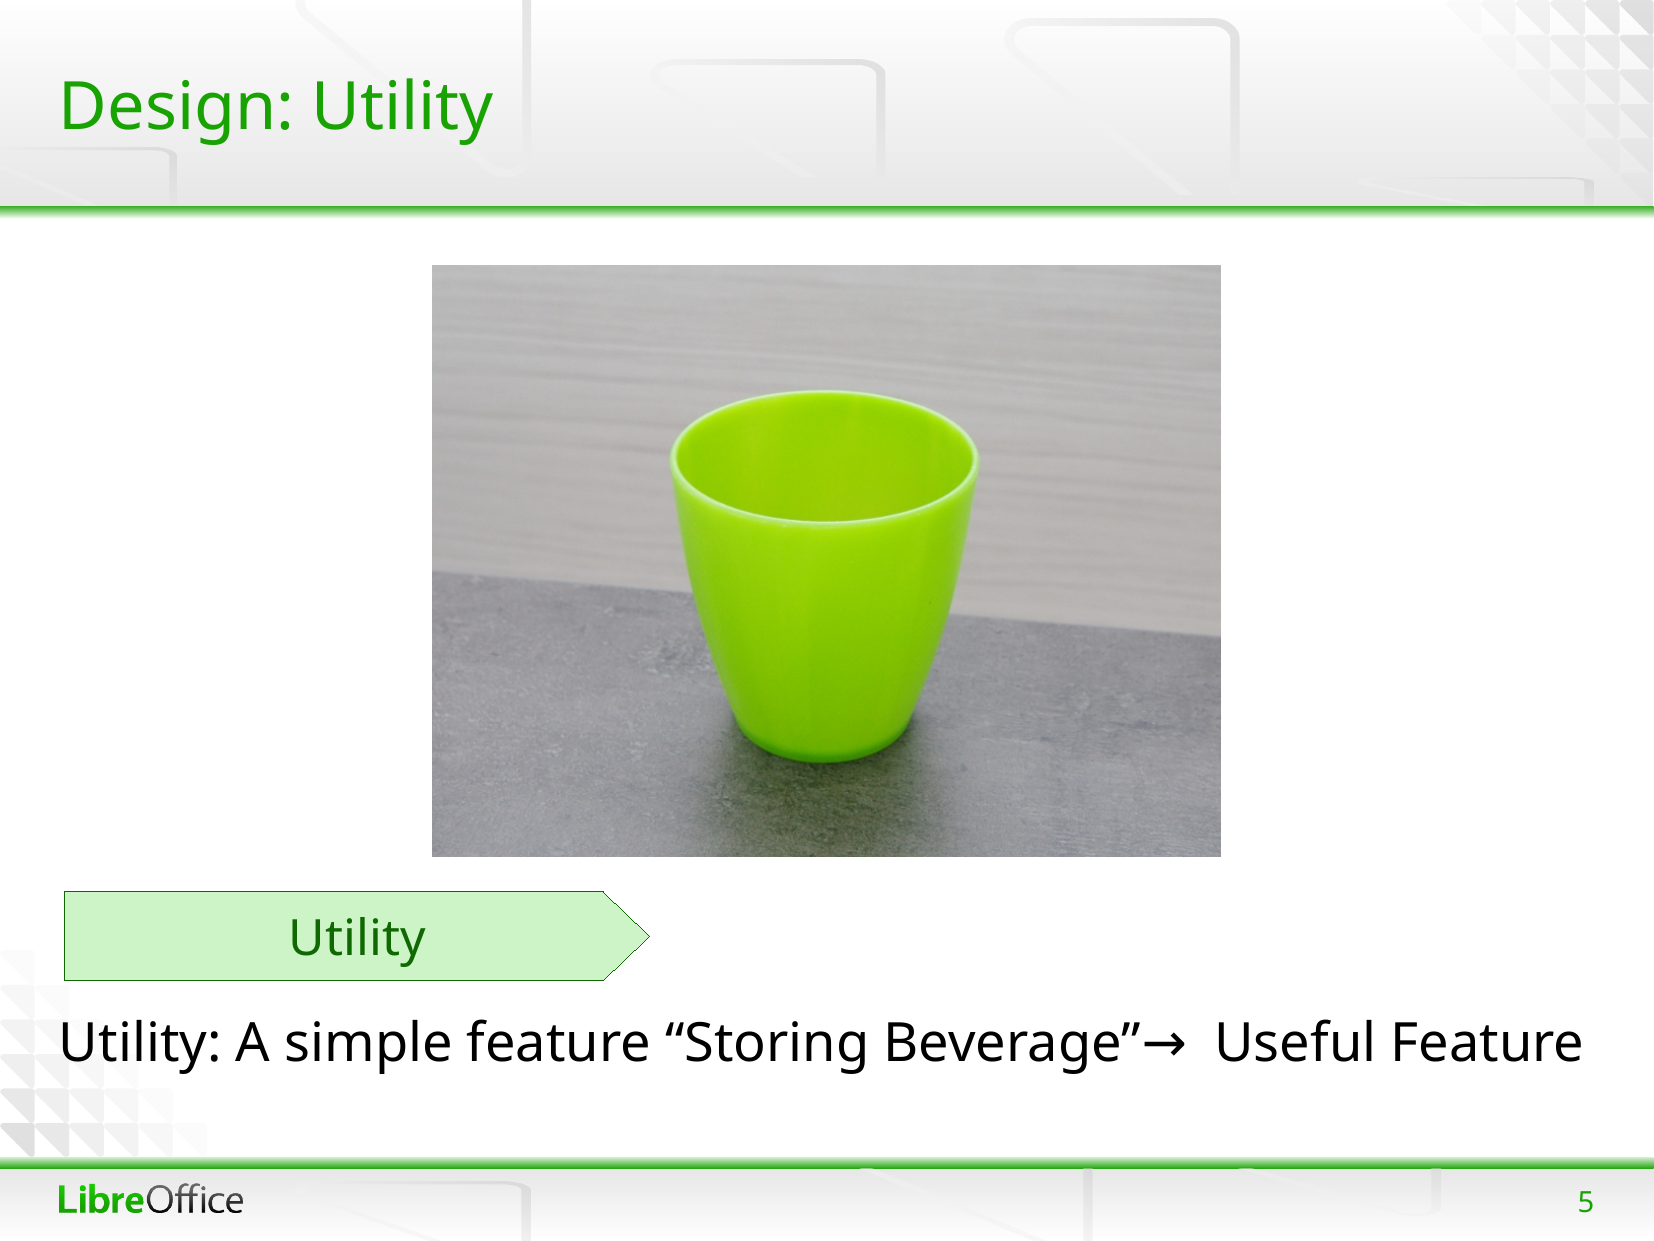

# Design: Utility
Utility
Utility: A simple feature “Storing Beverage”→ Useful Feature
5